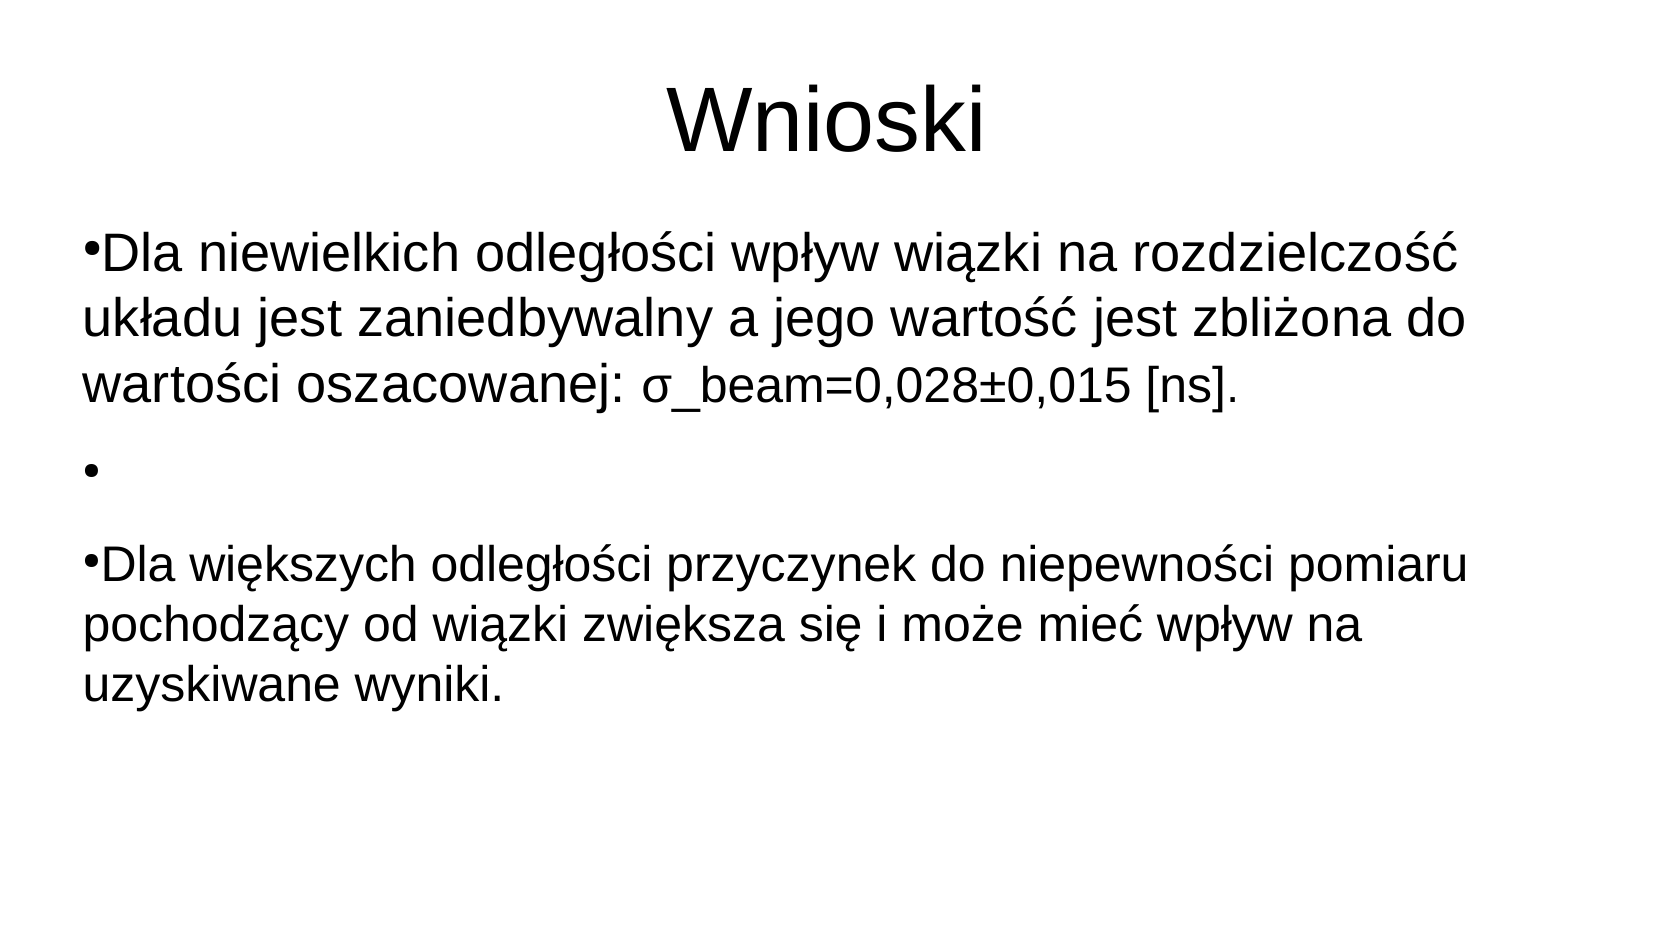

# Wnioski
Dla niewielkich odległości wpływ wiązki na rozdzielczość układu jest zaniedbywalny a jego wartość jest zbliżona do wartości oszacowanej: σ_beam=0,028±0,015 [ns].
Dla większych odległości przyczynek do niepewności pomiaru pochodzący od wiązki zwiększa się i może mieć wpływ na uzyskiwane wyniki.